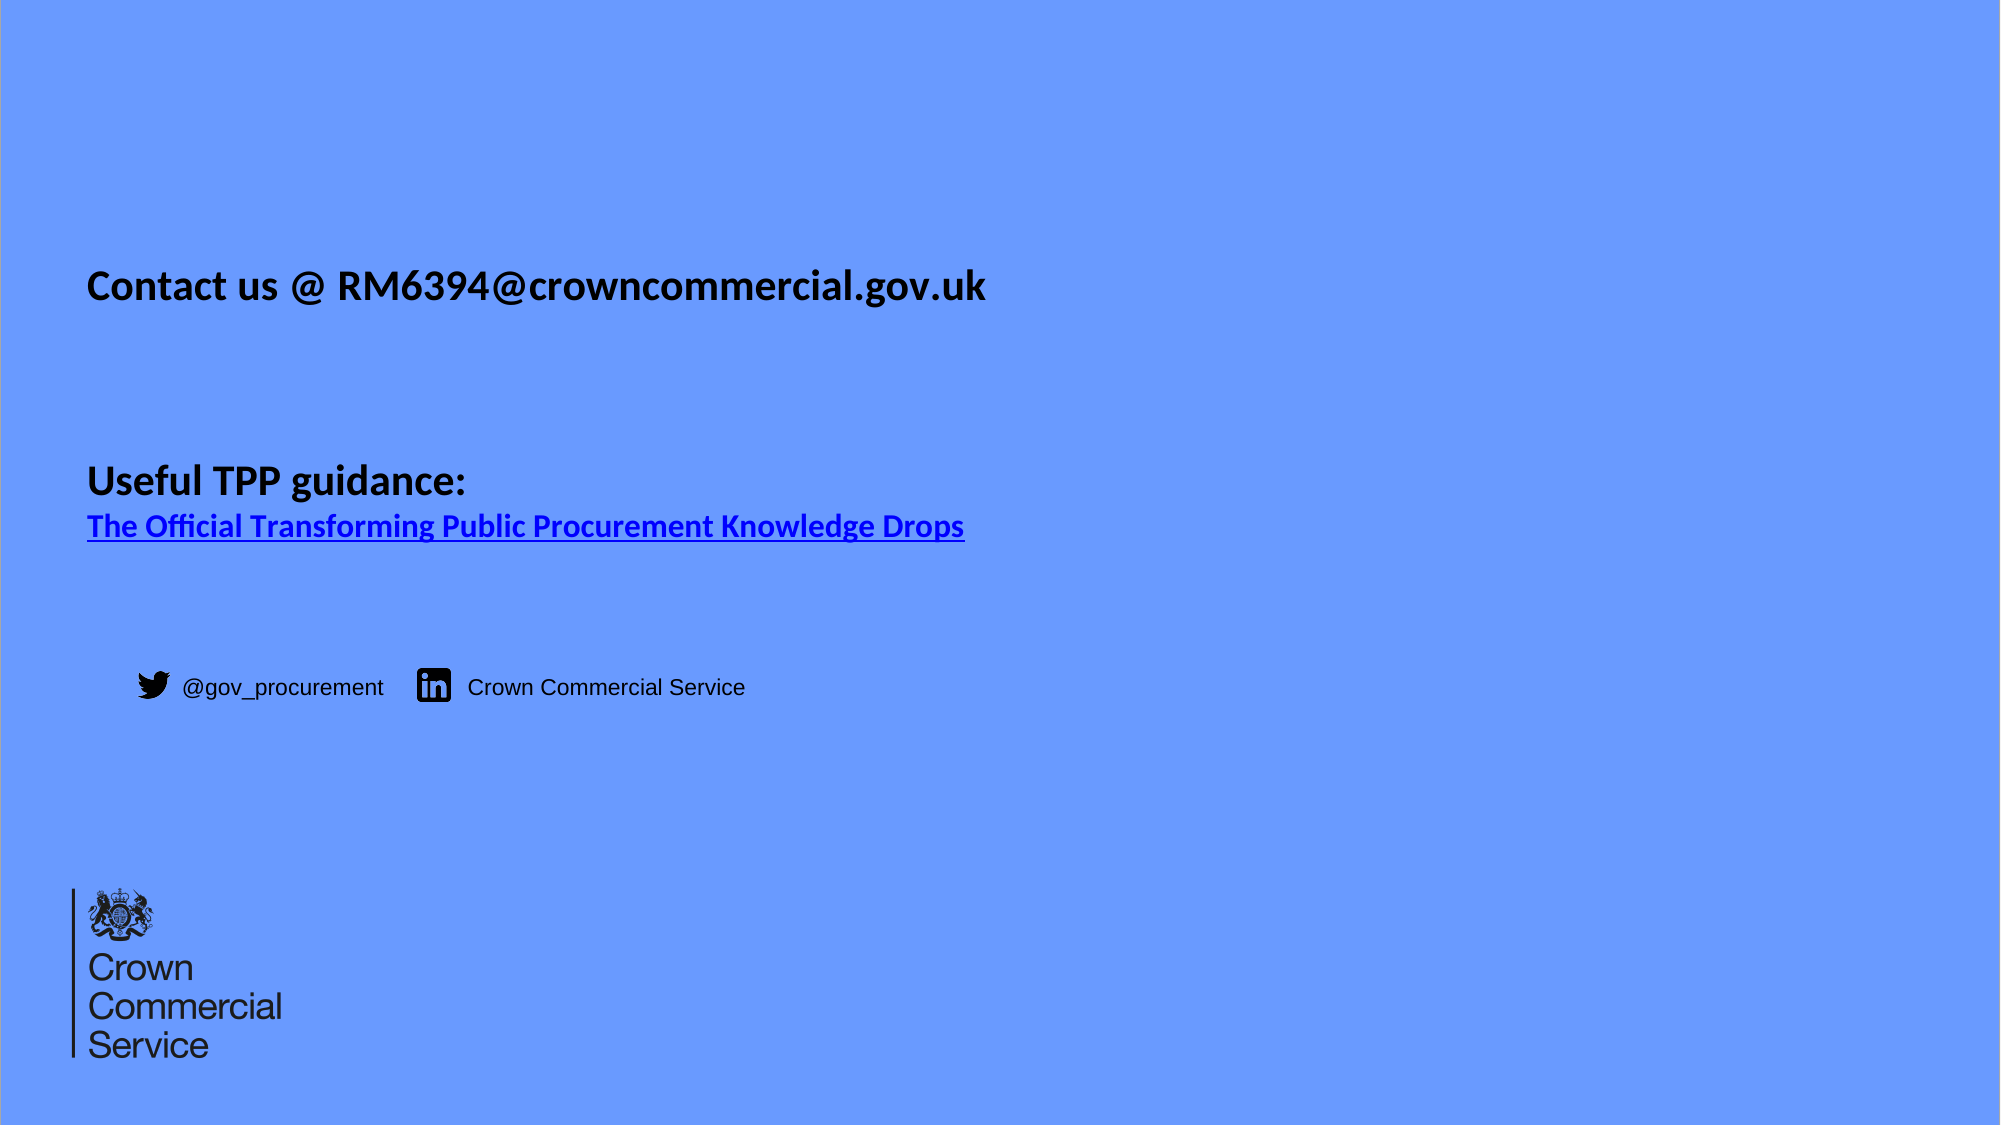

# Contact us @ RM6394@crowncommercial.gov.uk
Useful TPP guidance:
The Official Transforming Public Procurement Knowledge Drops